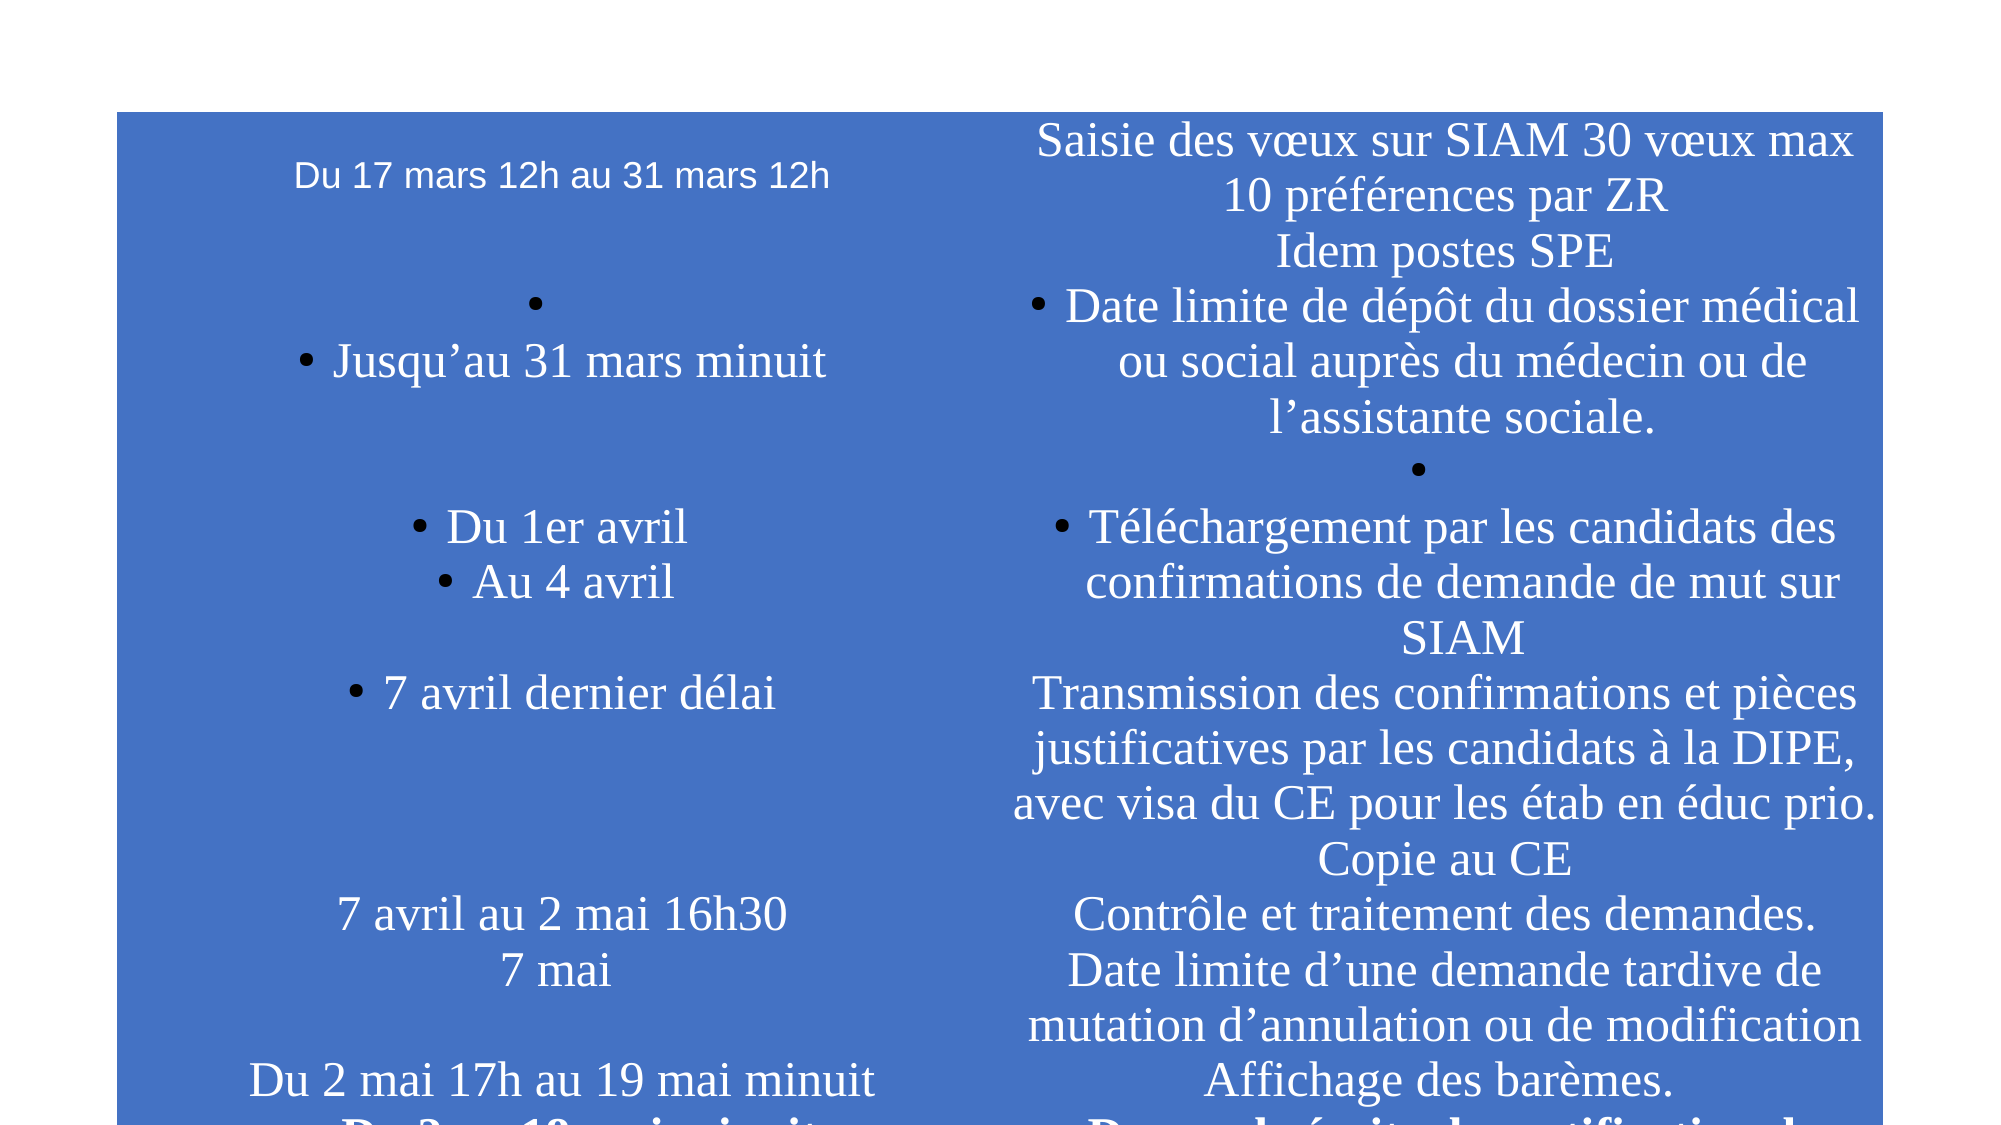

| Du 17 mars 12h au 31 mars 12h | Saisie des vœux sur SIAM 30 vœux max 10 préférences par ZR Idem postes SPE |
| --- | --- |
| Jusqu’au 31 mars minuit | Date limite de dépôt du dossier médical ou social auprès du médecin ou de l’assistante sociale. |
| Du 1er avril Au 4 avril | Téléchargement par les candidats des confirmations de demande de mut sur SIAM |
| 7 avril dernier délai | Transmission des confirmations et pièces justificatives par les candidats à la DIPE, avec visa du CE pour les étab en éduc prio. Copie au CE |
| 7 avril au 2 mai 16h30 | Contrôle et traitement des demandes. |
| 7 mai | Date limite d’une demande tardive de mutation d’annulation ou de modification |
| Du 2 mai 17h au 19 mai minuit | Affichage des barèmes. |
| Du 2 au 18 mai minuit | Demande écrite de rectification des barèmes en cas de contestation |